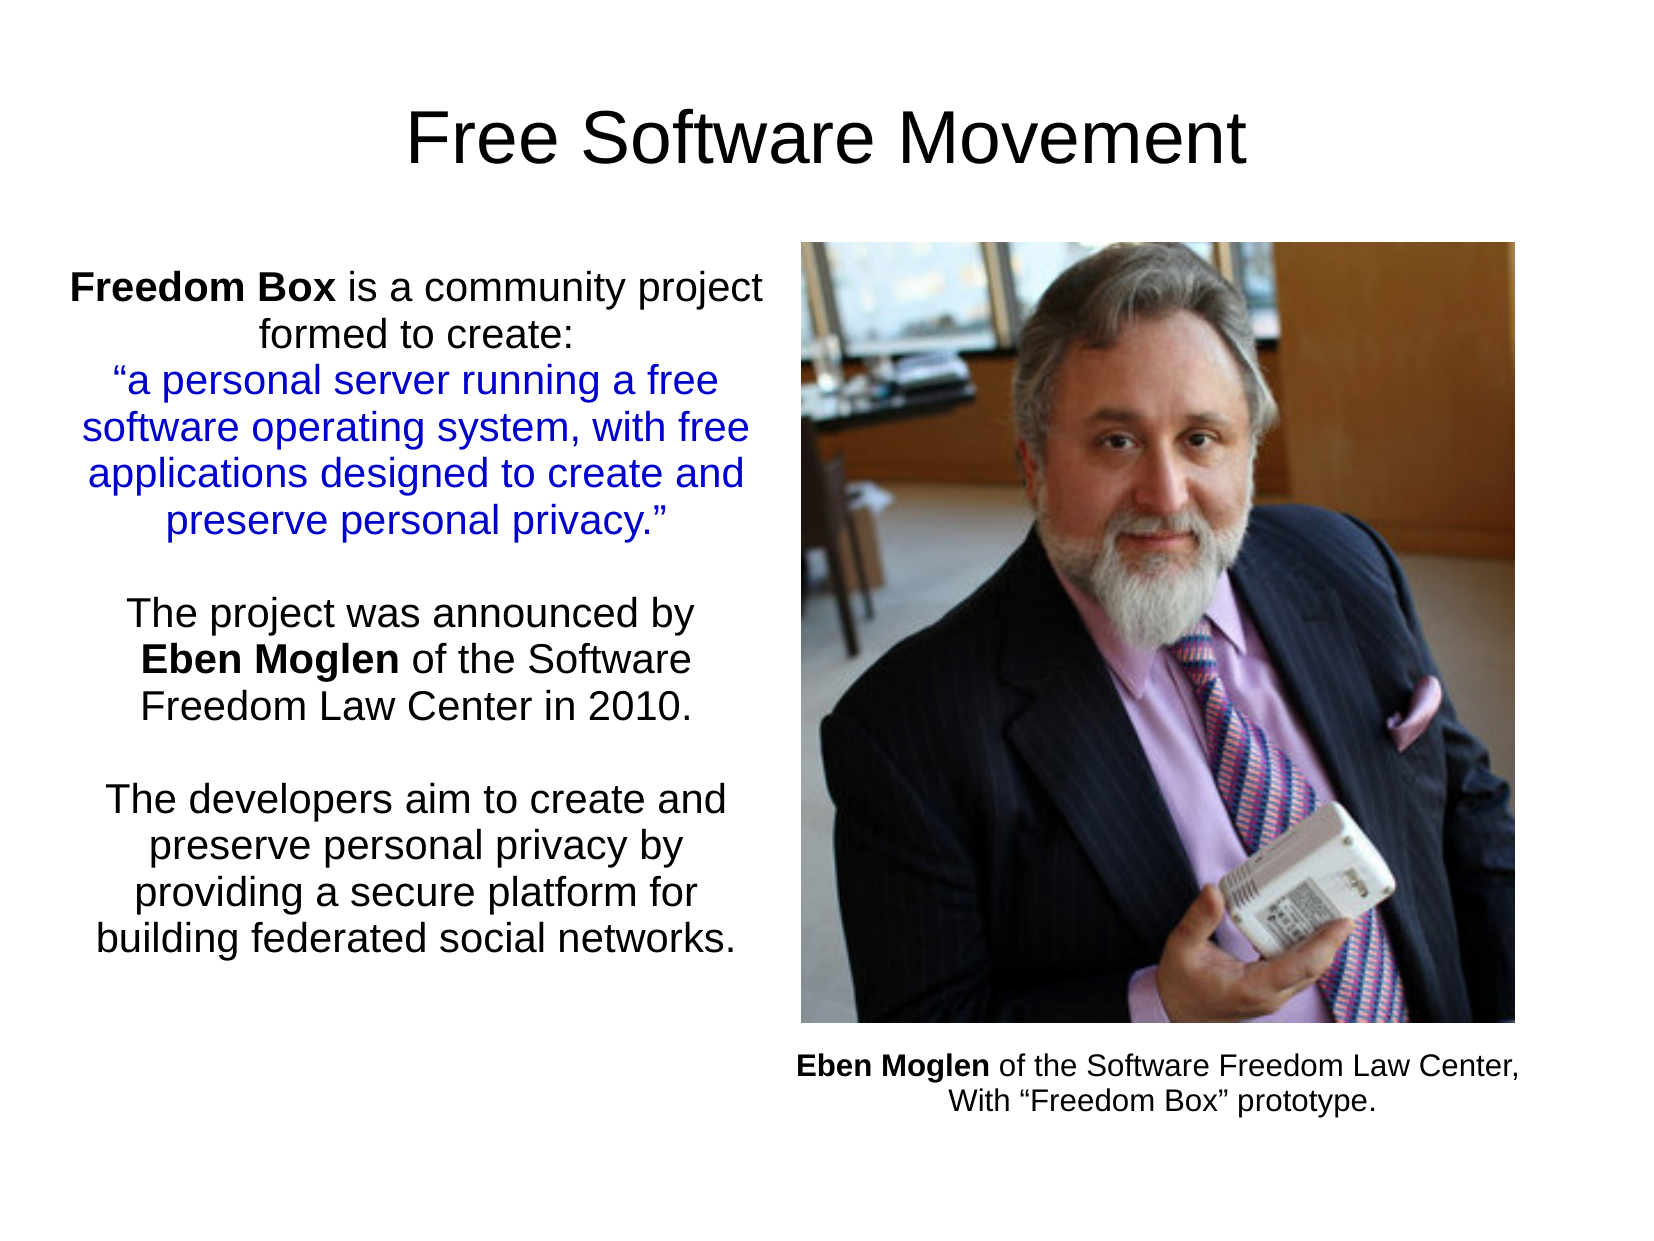

# Free Software Movement
Freedom Box is a community project formed to create:
“a personal server running a free software operating system, with free applications designed to create and preserve personal privacy.”
The project was announced by
Eben Moglen of the Software Freedom Law Center in 2010.
The developers aim to create and preserve personal privacy by providing a secure platform for building federated social networks.
Eben Moglen of the Software Freedom Law Center,
With “Freedom Box” prototype.